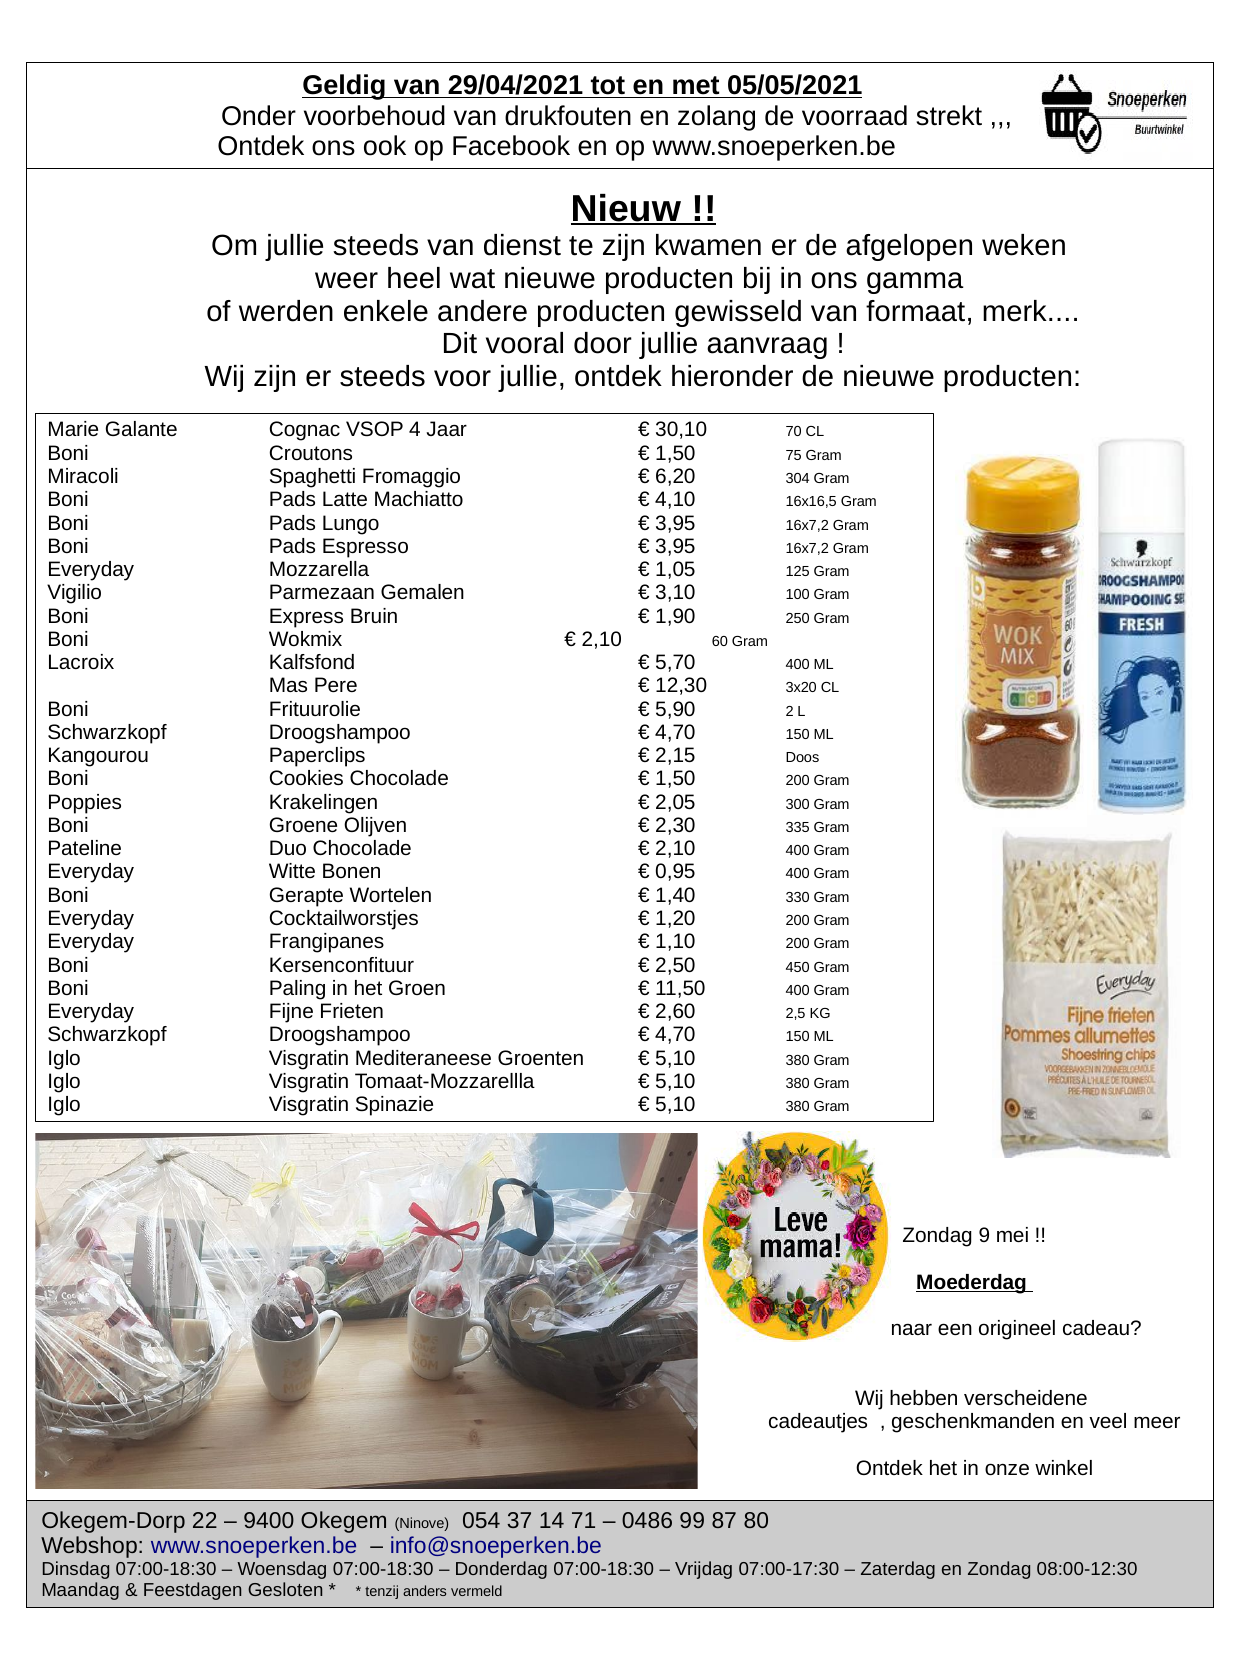

Geldig van 29/04/2021 tot en met 05/05/2021
Onder voorbehoud van drukfouten en zolang de voorraad strekt ,,,
Ontdek ons ook op Facebook en op www.snoeperken.be
Nieuw !!
Om jullie steeds van dienst te zijn kwamen er de afgelopen weken
weer heel wat nieuwe producten bij in ons gamma
of werden enkele andere producten gewisseld van formaat, merk....
Dit vooral door jullie aanvraag !
Wij zijn er steeds voor jullie, ontdek hieronder de nieuwe producten:
Marie Galante		Cognac VSOP 4 Jaar			€ 30,10		70 CL
Boni			Croutons				€ 1,50 		75 Gram
Miracoli			Spaghetti Fromaggio			€ 6,20 	304 Gram
Boni			Pads Latte Machiatto			€ 4,10 	16x16,5 Gram
Boni			Pads Lungo				€ 3,95 	16x7,2 Gram
Boni			Pads Espresso				€ 3,95 	16x7,2 Gram
Everyday		Mozzarella				€ 1,05	 	125 Gram
Vigilio			Parmezaan Gemalen			€ 3,10		100 Gram
Boni			Express Bruin				€ 1,90	 	250 Gram
Boni			Wokmix				€ 2,10	 	60 Gram
Lacroix			Kalfsfond				€ 5,70 	400 ML
			Mas Pere				€ 12,30 	3x20 CL
Boni			Frituurolie				€ 5,90 	2 L
Schwarzkopf		Droogshampoo				€ 4,70 		150 ML
Kangourou		Paperclips				€ 2,15		Doos
Boni			Cookies Chocolade			€ 1,50 		200 Gram
Poppies		Krakelingen				€ 2,05 		300 Gram
Boni			Groene Olijven				€ 2,30 		335 Gram
Pateline		Duo Chocolade				€ 2,10 		400 Gram
Everyday		Witte Bonen				€ 0,95 		400 Gram
Boni			Gerapte Wortelen			€ 1,40 		330 Gram
Everyday		Cocktailworstjes 			€ 1,20 		200 Gram
Everyday		Frangipanes				€ 1,10 		200 Gram
Boni			Kersenconfituur				€ 2,50 		450 Gram
Boni			Paling in het Groen			€ 11,50		400 Gram
Everyday		Fijne Frieten				€ 2,60		2,5 KG
Schwarzkopf		Droogshampoo				€ 4,70 		150 ML
Iglo			Visgratin Mediteraneese Groenten	€ 5,10		380 Gram
Iglo			Visgratin Tomaat-Mozzarellla		€ 5,10		380 Gram
Iglo			Visgratin Spinazie			€ 5,10		380 Gram
Zondag 9 mei !!
Moederdag
Op zoek naar een origineel cadeau?
Wij hebben verscheidene
cadeautjes , geschenkmanden en veel meer
Ontdek het in onze winkel
Okegem-Dorp 22 – 9400 Okegem (Ninove) 054 37 14 71 – 0486 99 87 80
Webshop: www.snoeperken.be – info@snoeperken.be
Dinsdag 07:00-18:30 – Woensdag 07:00-18:30 – Donderdag 07:00-18:30 – Vrijdag 07:00-17:30 – Zaterdag en Zondag 08:00-12:30
Maandag & Feestdagen Gesloten * * tenzij anders vermeld